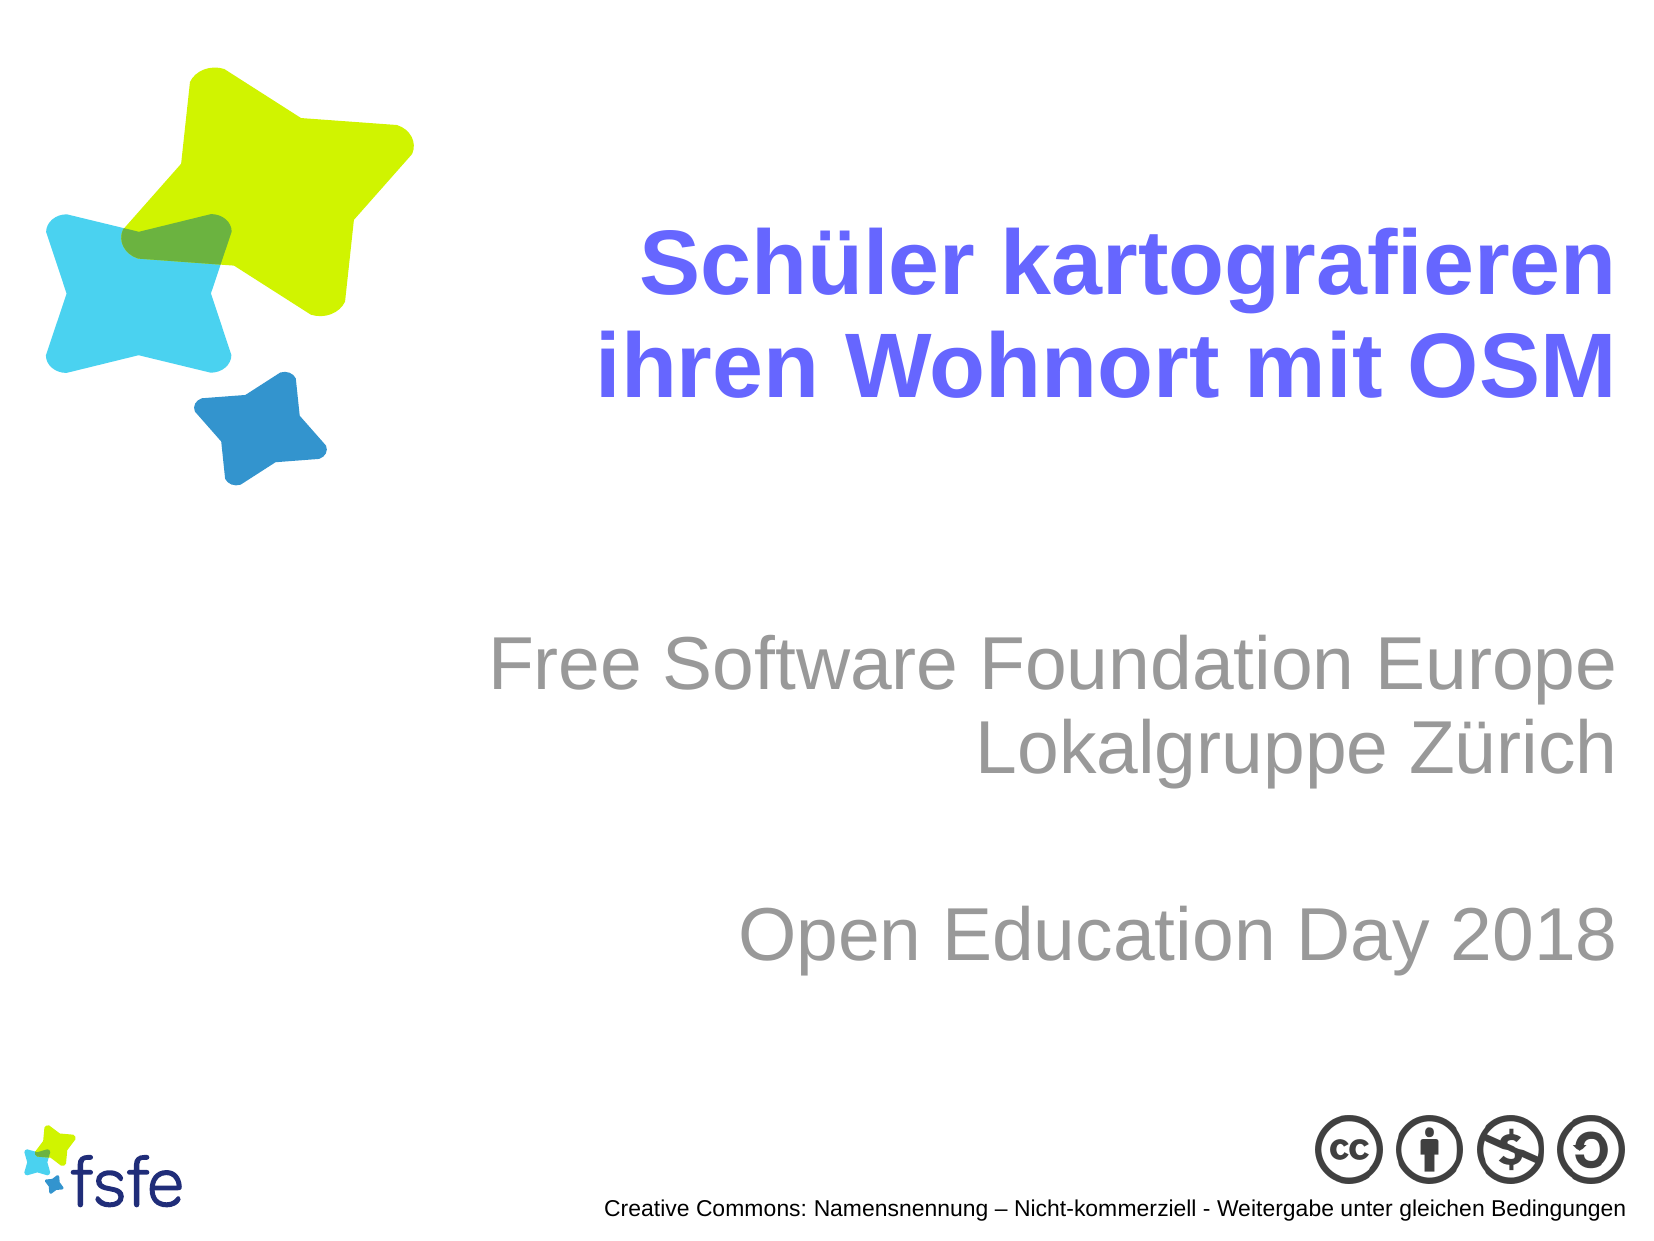

# Schüler kartografieren ihren Wohnort mit OSM
Free Software Foundation Europe Lokalgruppe Zürich
Open Education Day 2018
Creative Commons: Namensnennung – Nicht-kommerziell - Weitergabe unter gleichen Bedingungen